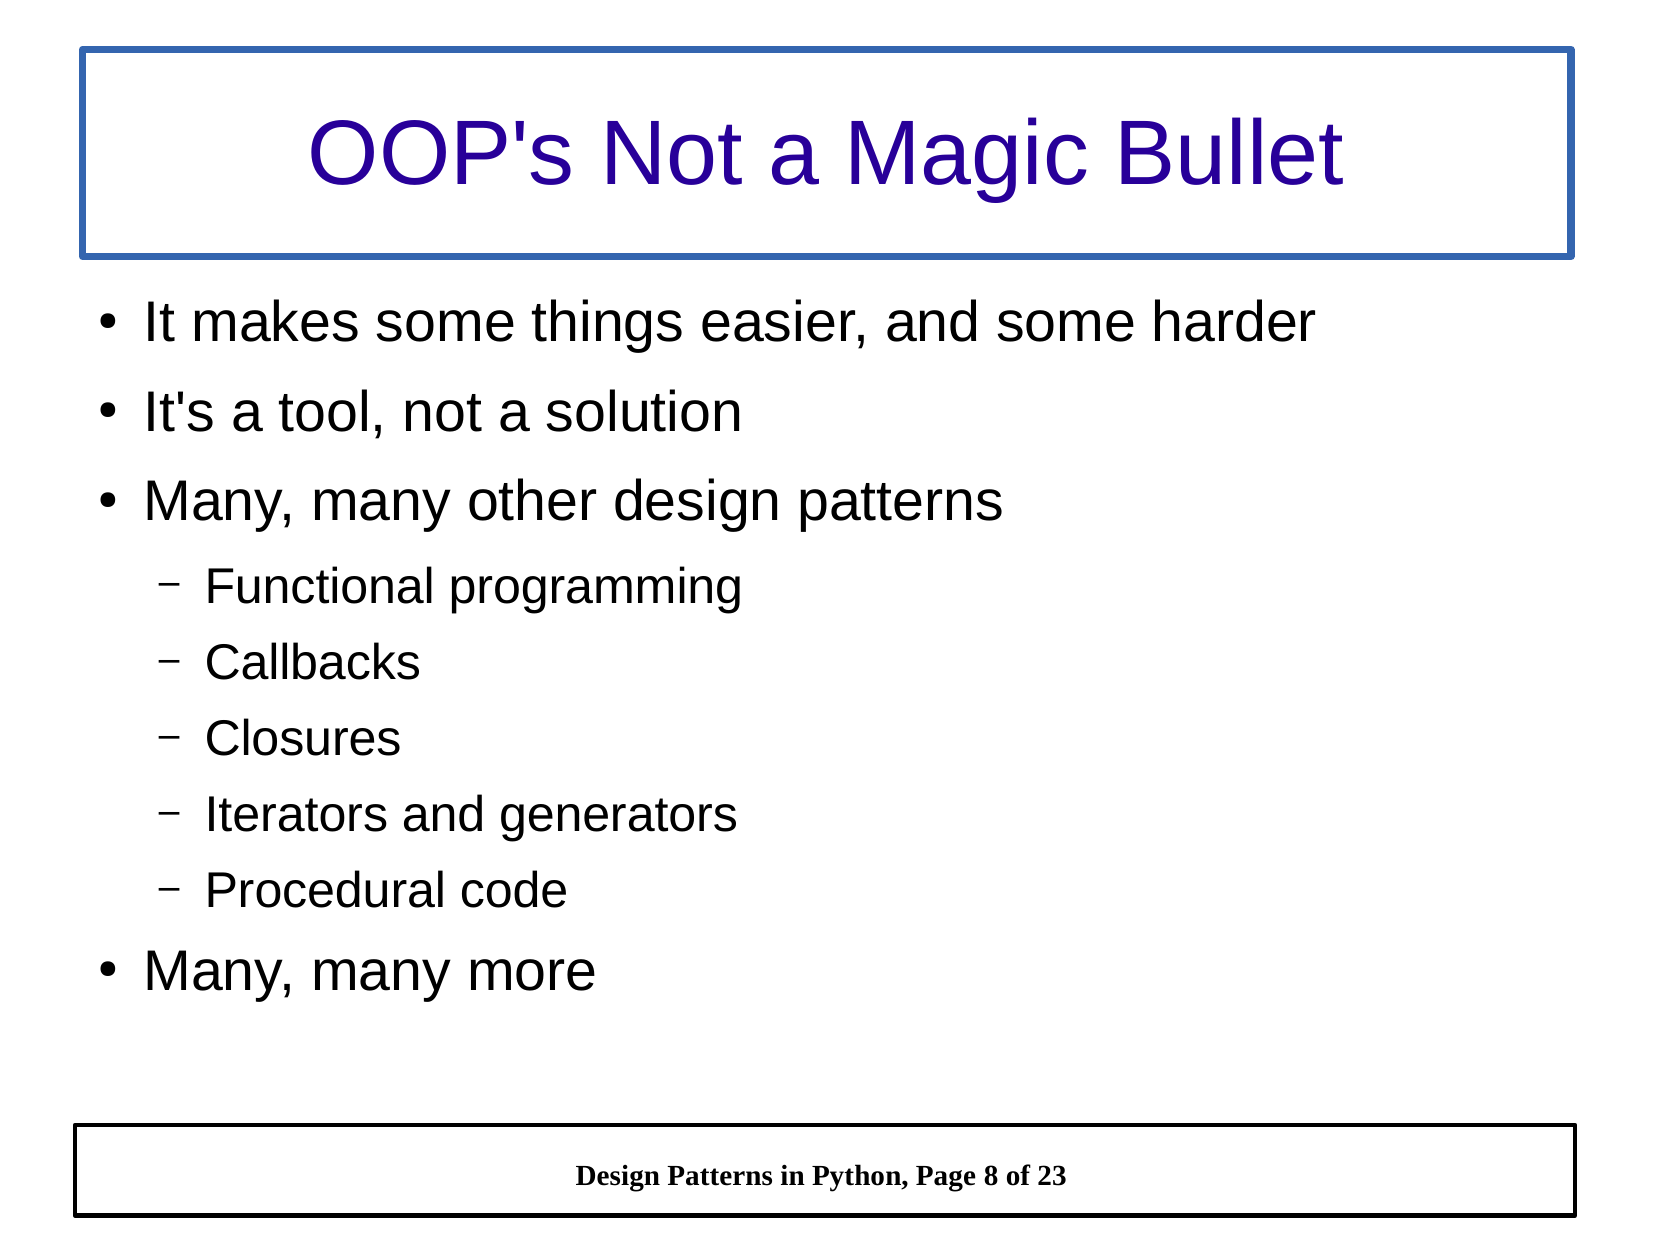

# OOP's Not a Magic Bullet
It makes some things easier, and some harder
It's a tool, not a solution
Many, many other design patterns
Functional programming
Callbacks
Closures
Iterators and generators
Procedural code
Many, many more